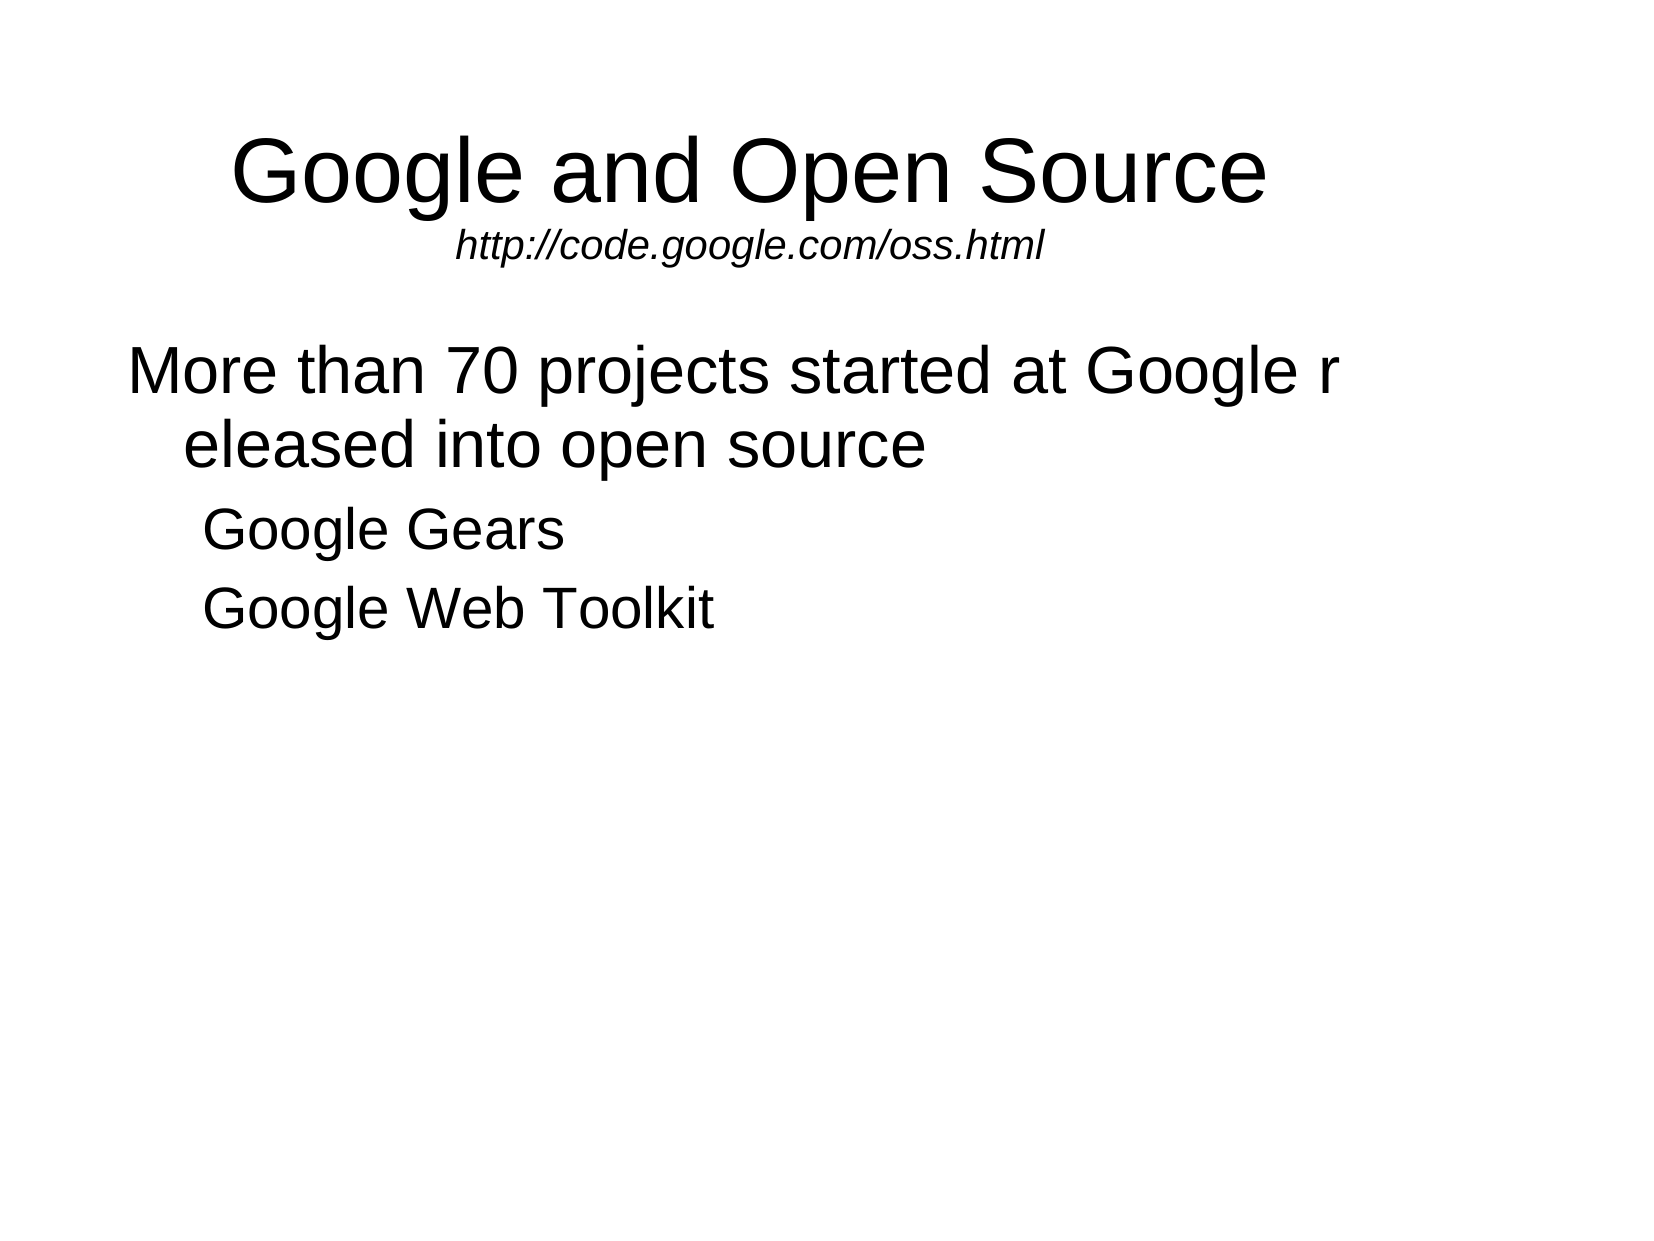

# Google and Open Source http://code.google.com/oss.html
More than 70 projects started at Google released into open source
Google Gears
Google Web Toolkit